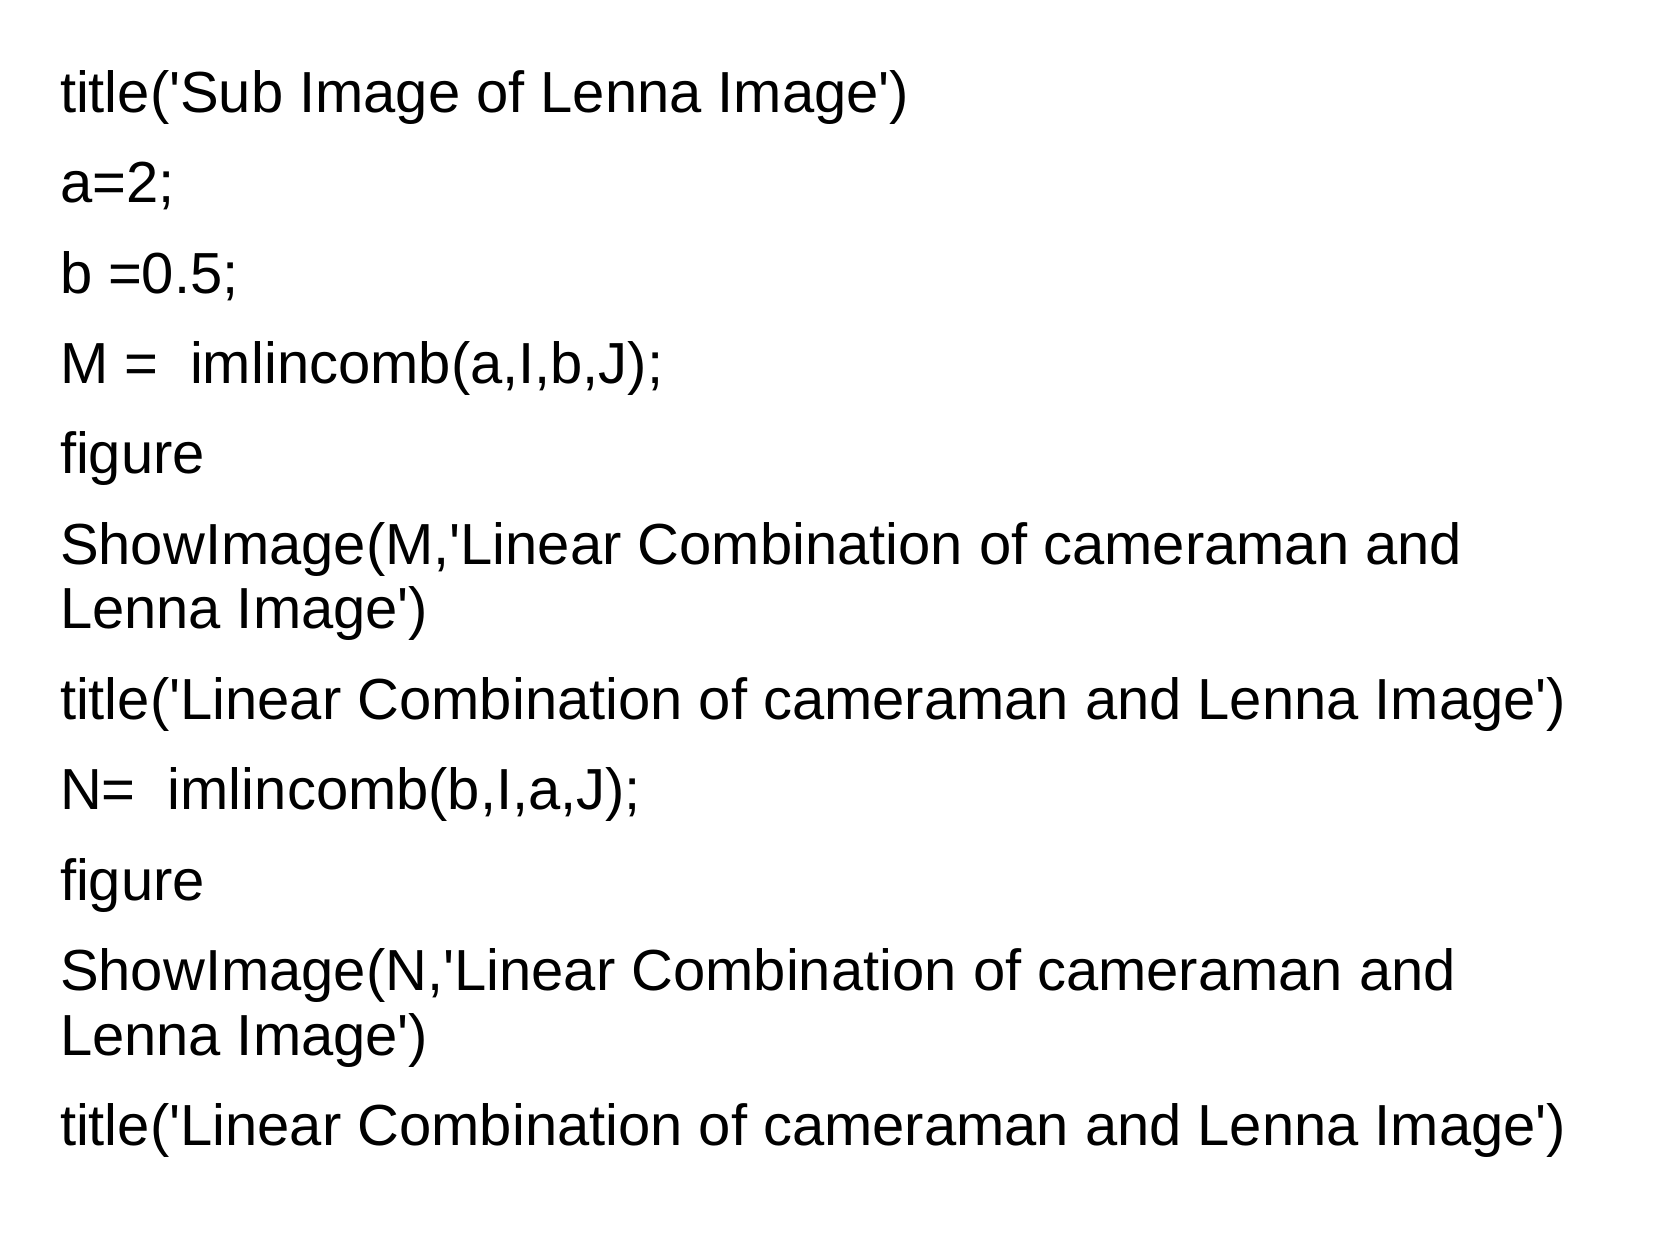

# title('Sub Image of Lenna Image')
a=2;
b =0.5;
M = imlincomb(a,I,b,J);
figure
ShowImage(M,'Linear Combination of cameraman and Lenna Image')
title('Linear Combination of cameraman and Lenna Image')
N= imlincomb(b,I,a,J);
figure
ShowImage(N,'Linear Combination of cameraman and Lenna Image')
title('Linear Combination of cameraman and Lenna Image')